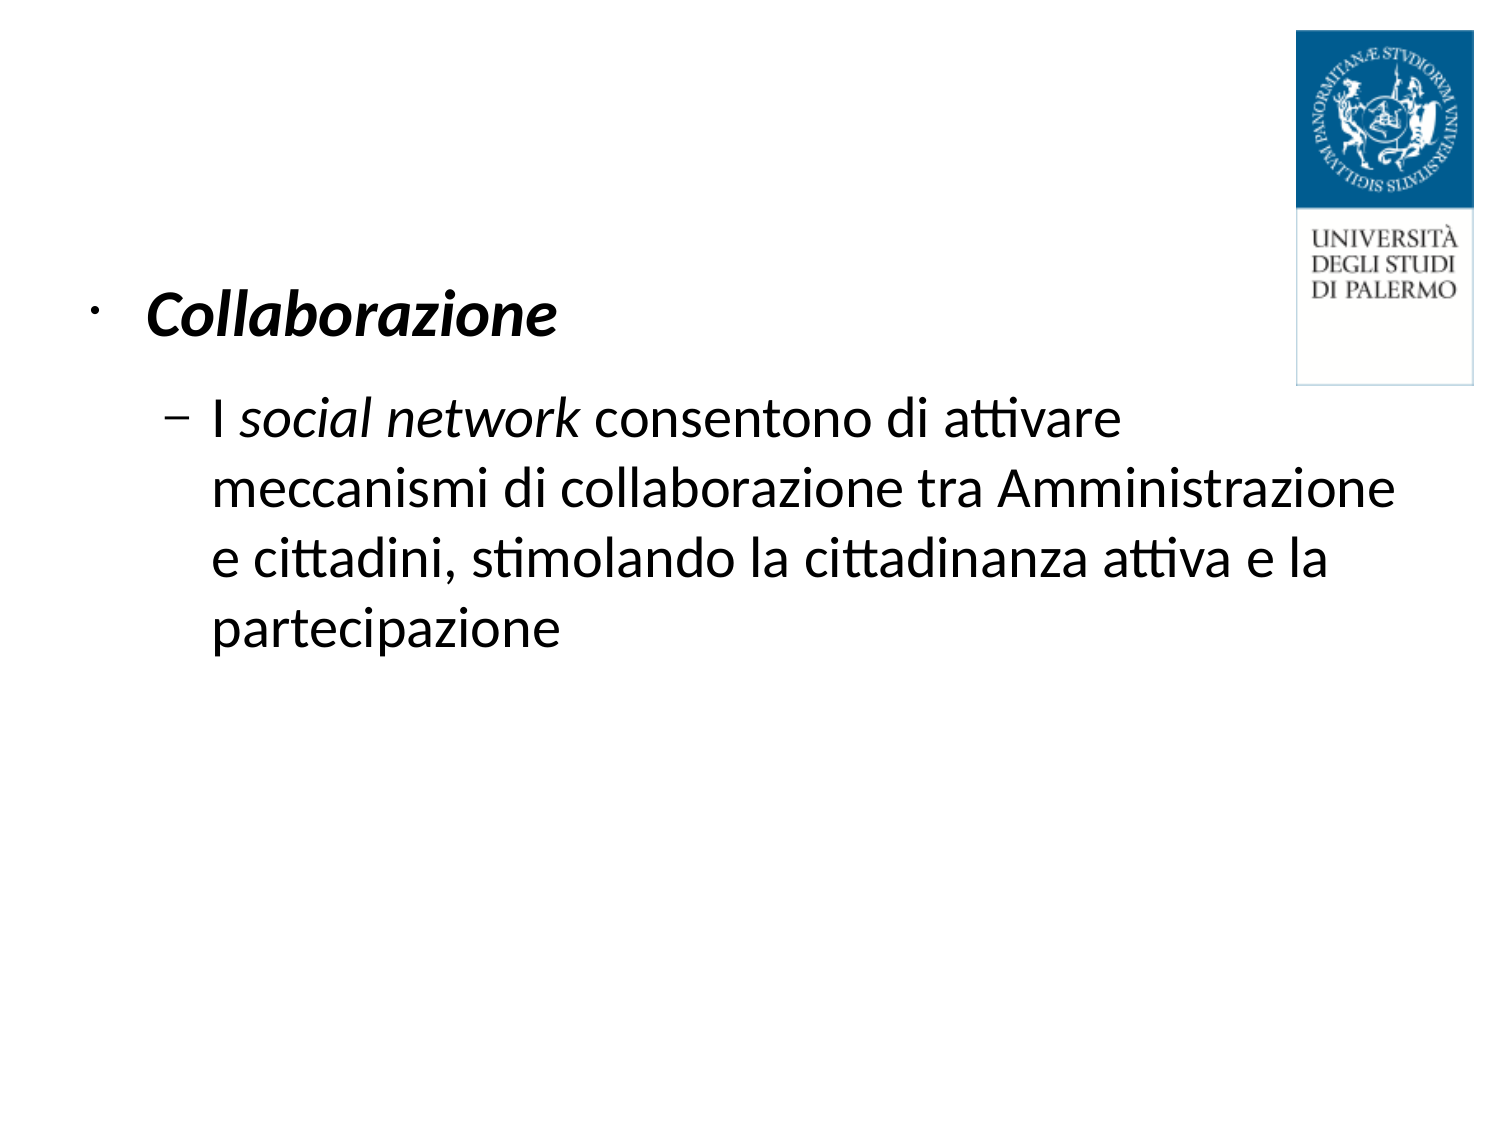

# Collaborazione
I social network consentono di attivare meccanismi di collaborazione tra Amministrazione e cittadini, stimolando la cittadinanza attiva e la partecipazione